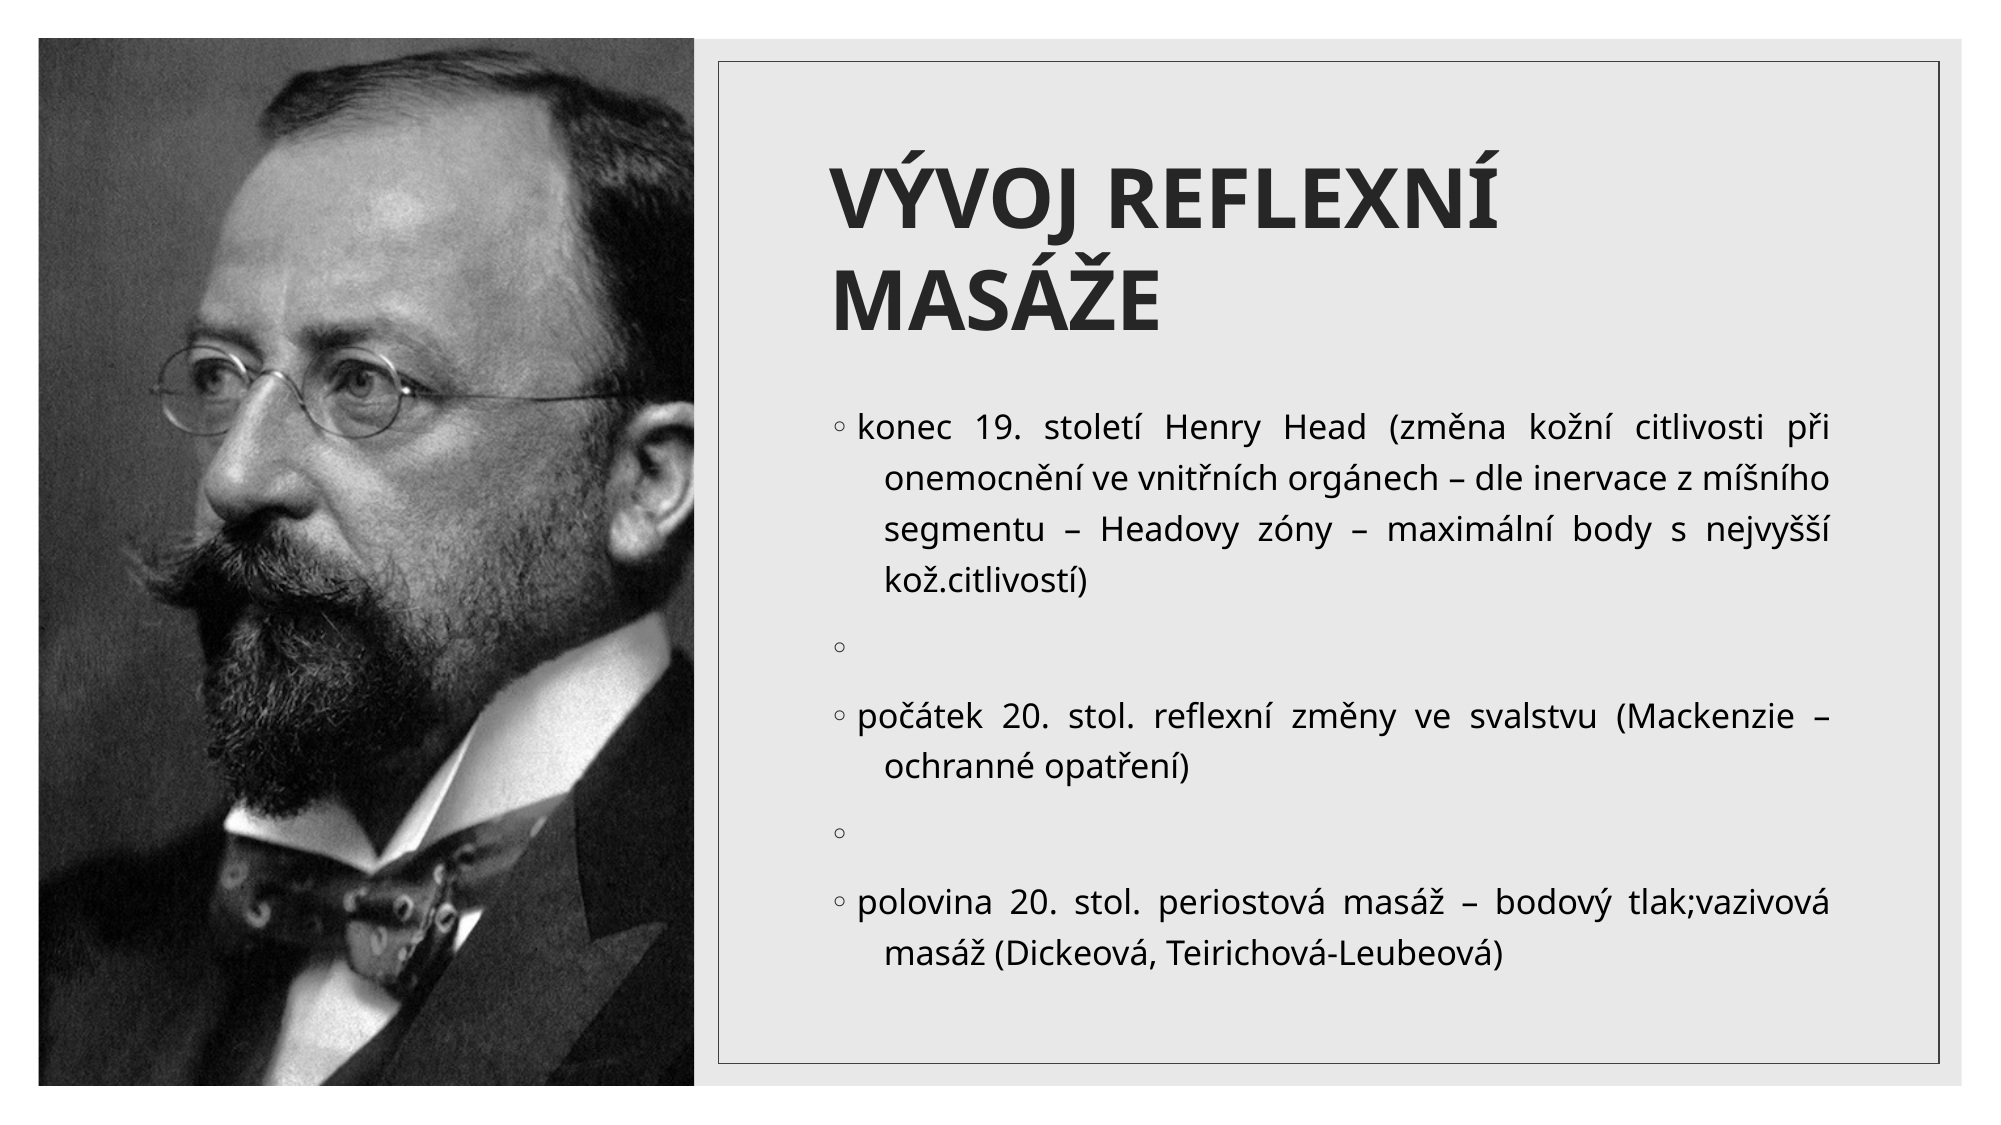

# VÝVOJ REFLEXNÍ MASÁŽE
konec 19. století Henry Head (změna kožní citlivosti při onemocnění ve vnitřních orgánech – dle inervace z míšního segmentu – Headovy zóny – maximální body s nejvyšší kož.citlivostí)
počátek 20. stol. reflexní změny ve svalstvu (Mackenzie – ochranné opatření)
polovina 20. stol. periostová masáž – bodový tlak;vazivová masáž (Dickeová, Teirichová-Leubeová)